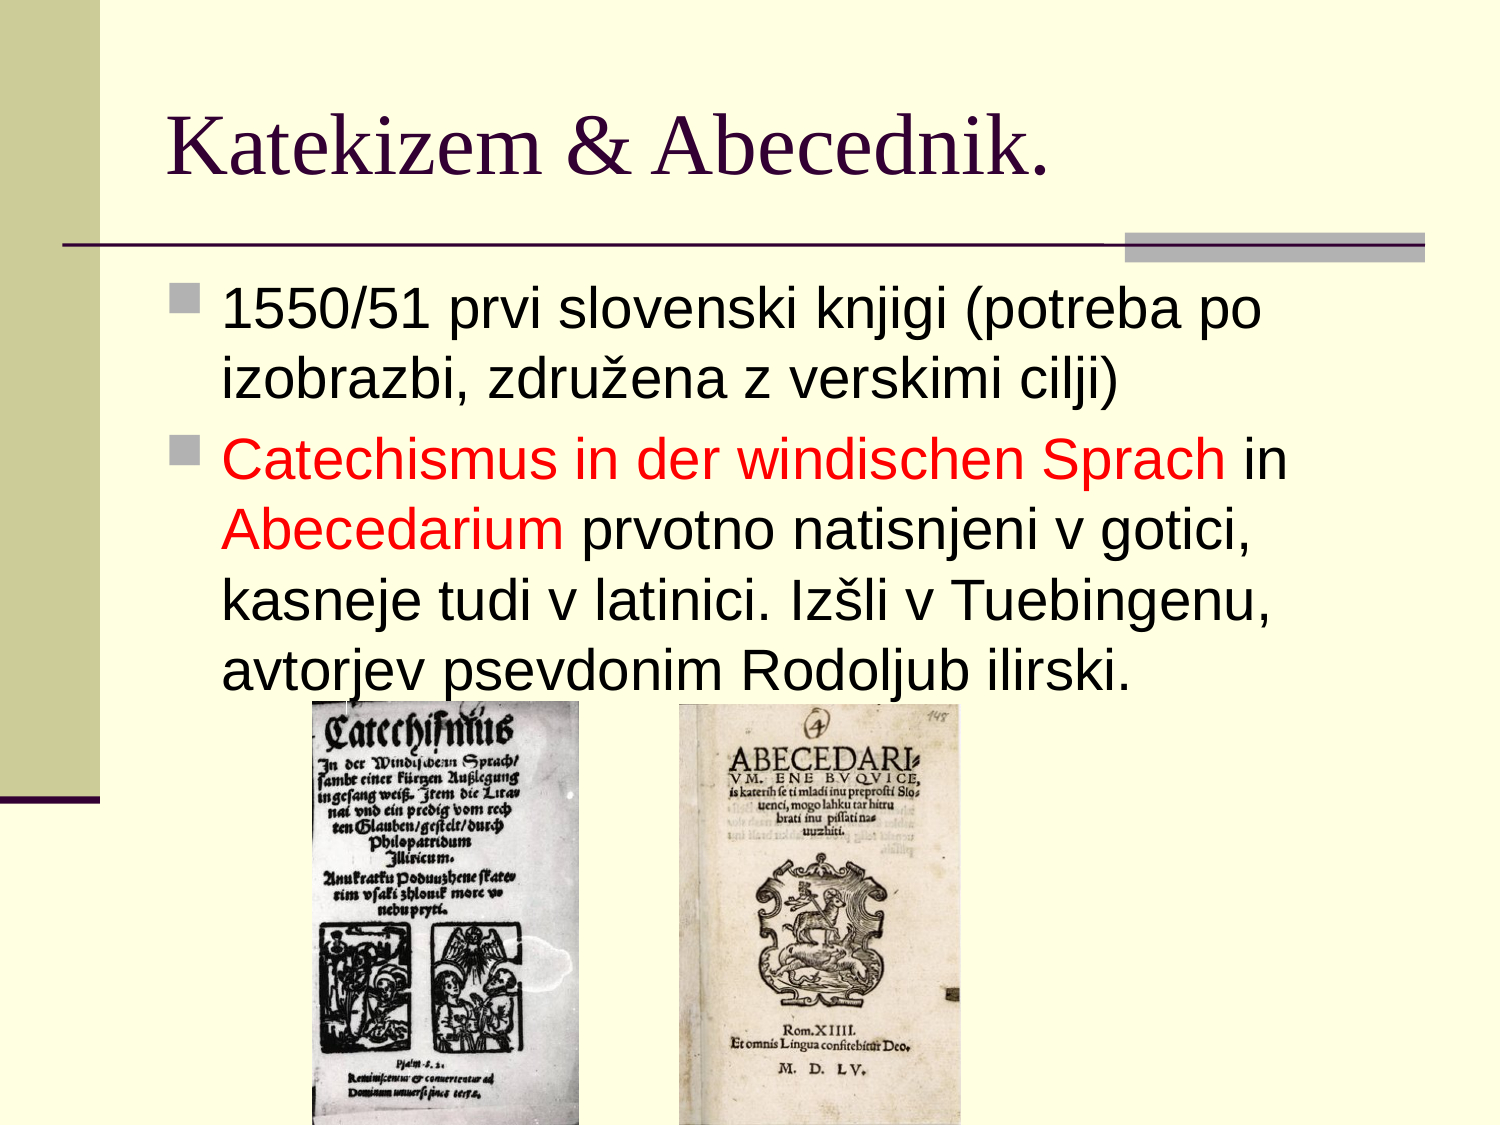

# Katekizem & Abecednik.
1550/51 prvi slovenski knjigi (potreba po izobrazbi, združena z verskimi cilji)
Catechismus in der windischen Sprach in Abecedarium prvotno natisnjeni v gotici, kasneje tudi v latinici. Izšli v Tuebingenu, avtorjev psevdonim Rodoljub ilirski.